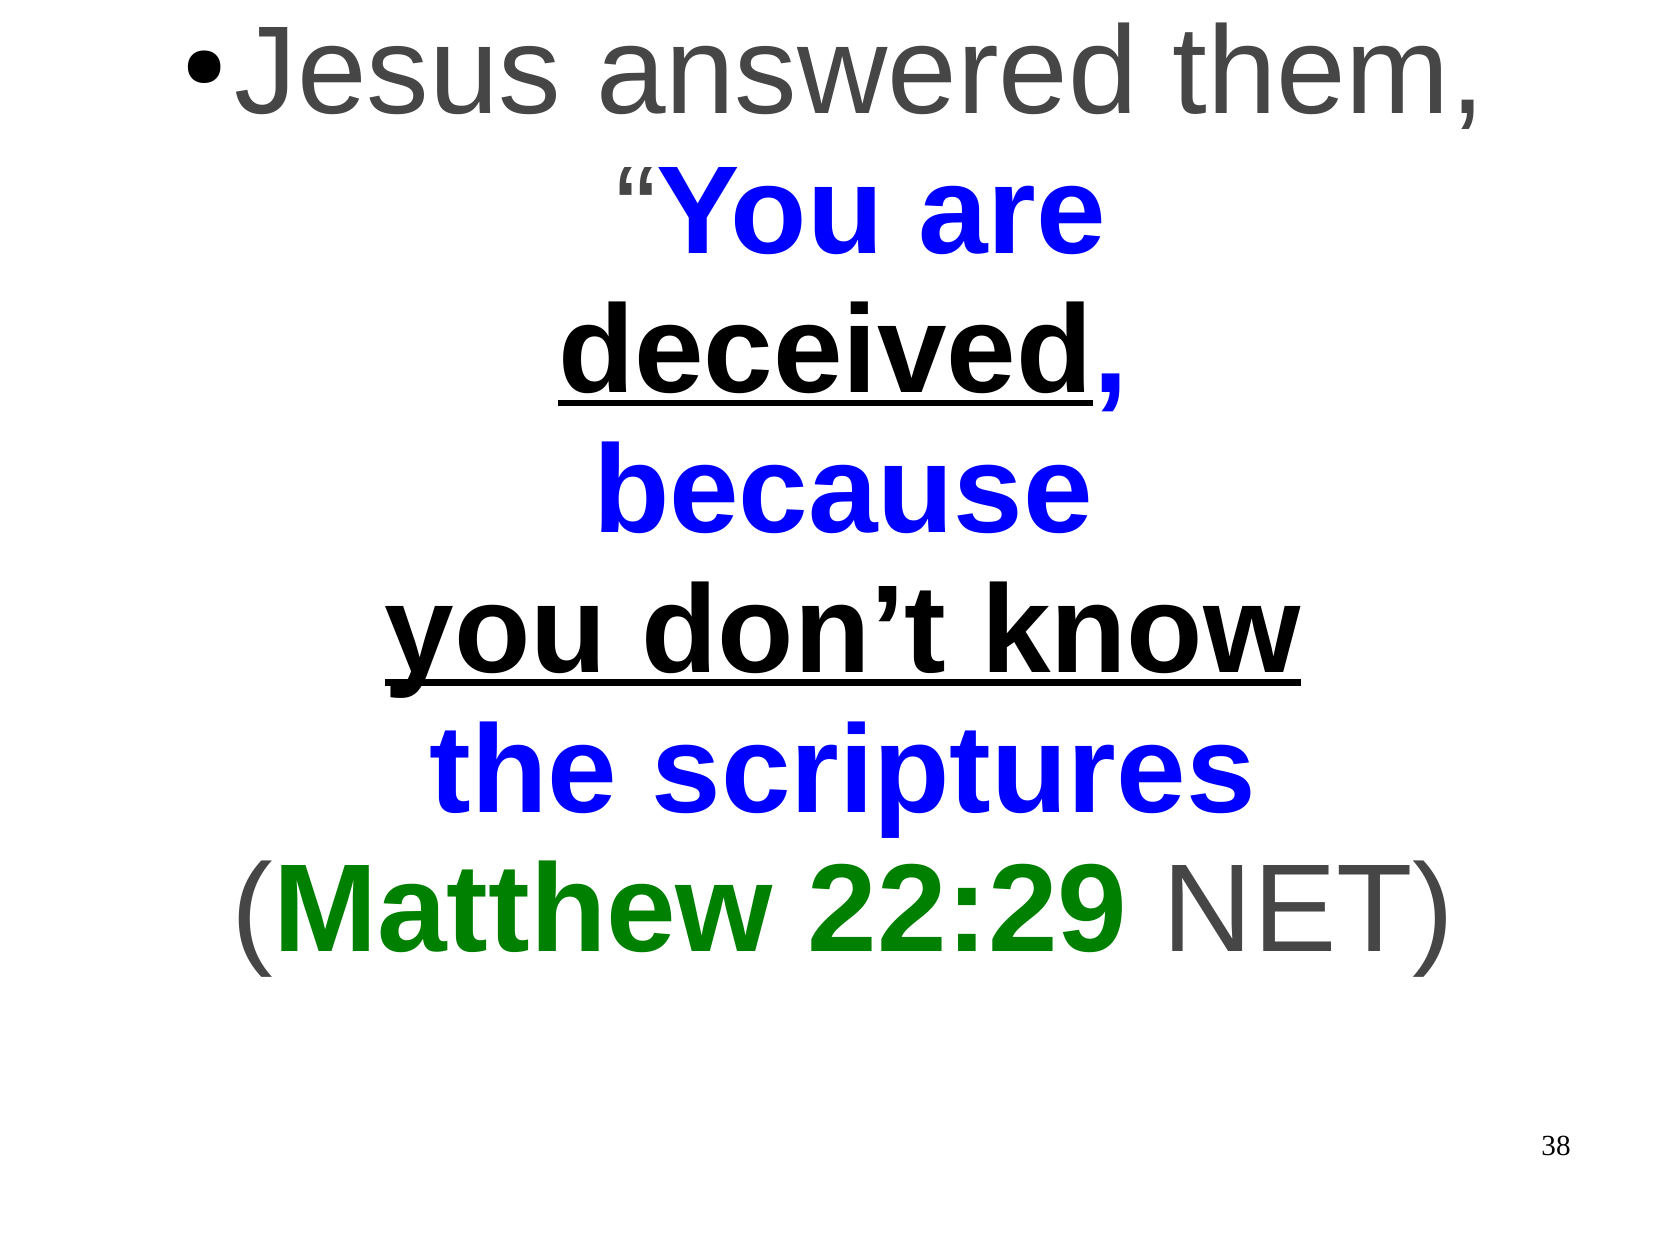

# Jesus answered them, “You are deceived, because you don’t know the scriptures (Matthew 22:29 NET)
38